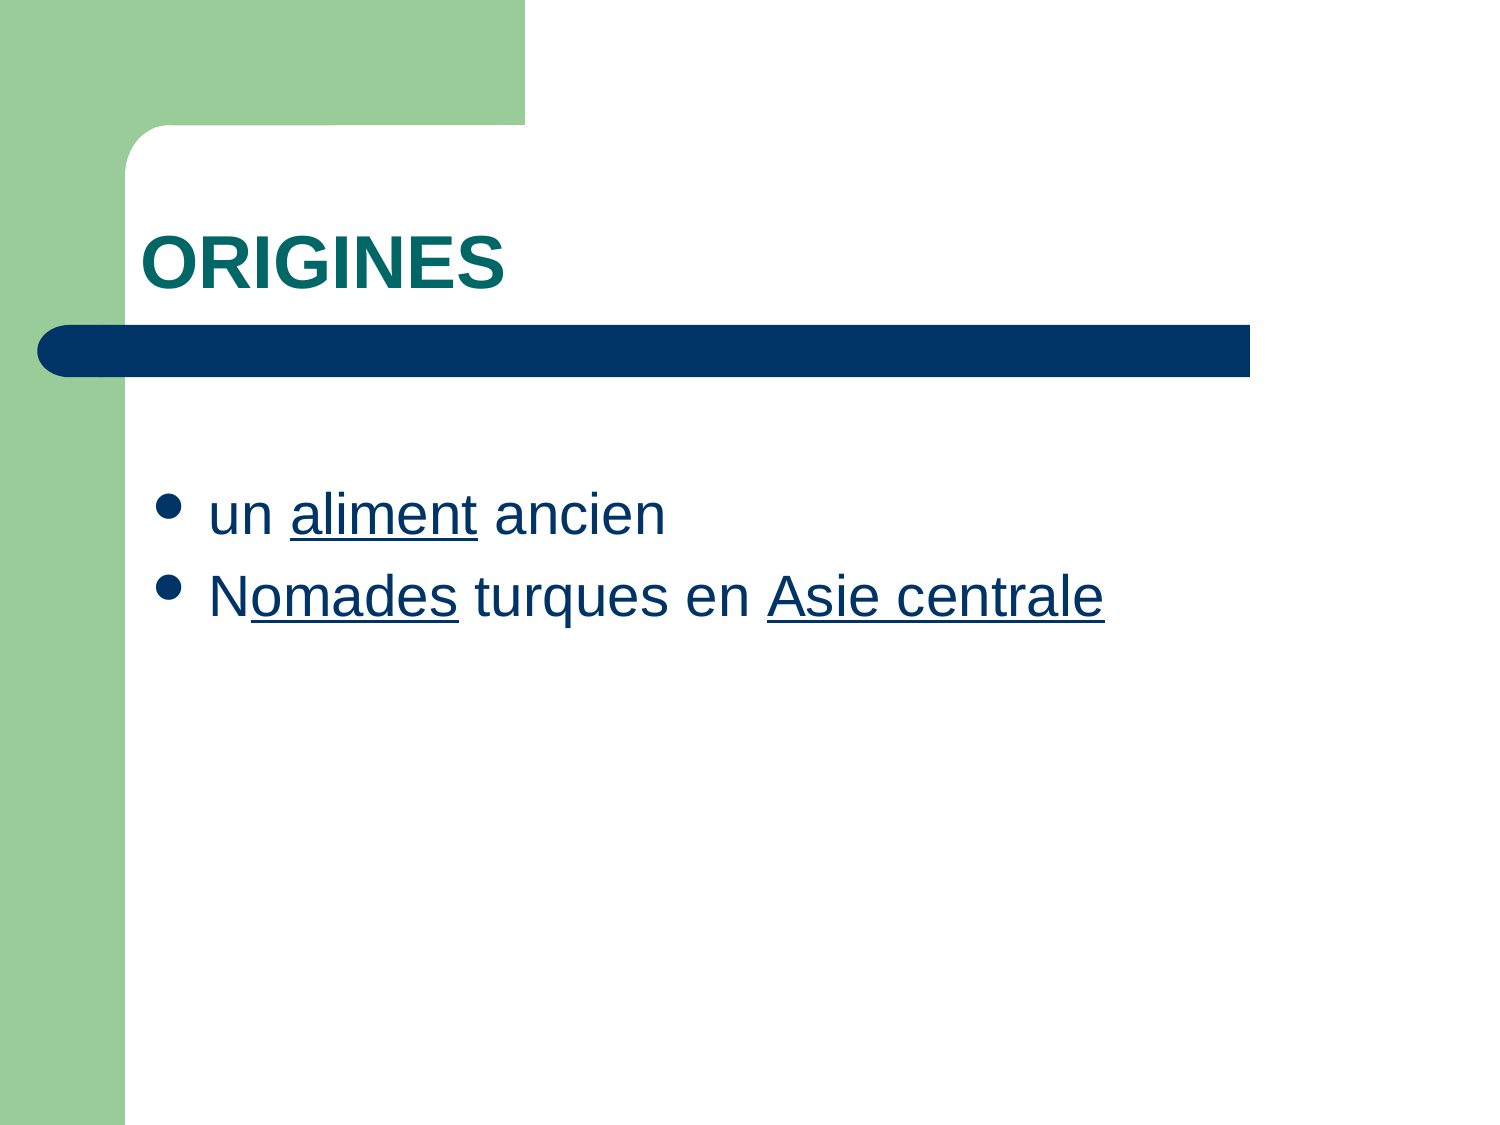

# ORIGINES
un aliment ancien
Nomades turques en Asie centrale